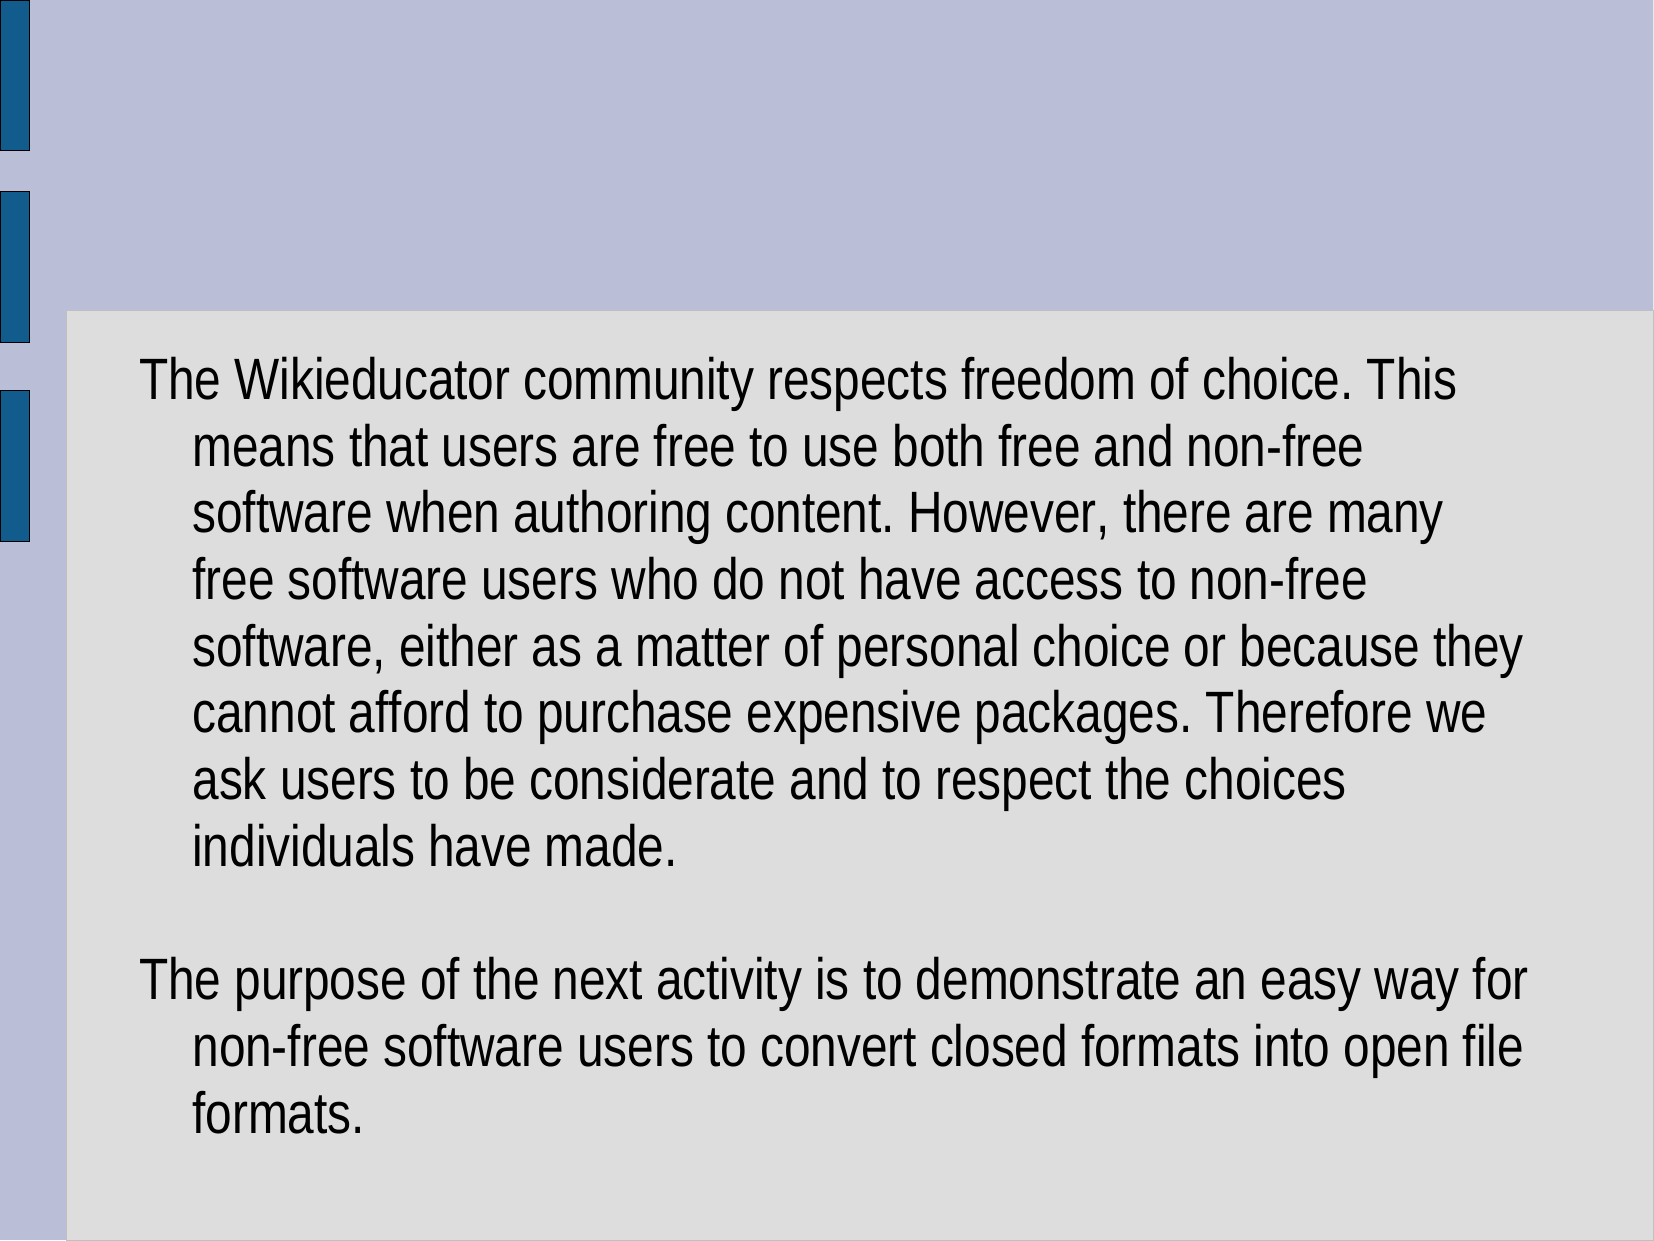

# The Wikieducator community respects freedom of choice. This means that users are free to use both free and non-free software when authoring content. However, there are many free software users who do not have access to non-free software, either as a matter of personal choice or because they cannot afford to purchase expensive packages. Therefore we ask users to be considerate and to respect the choices individuals have made.
The purpose of the next activity is to demonstrate an easy way for non-free software users to convert closed formats into open file formats.